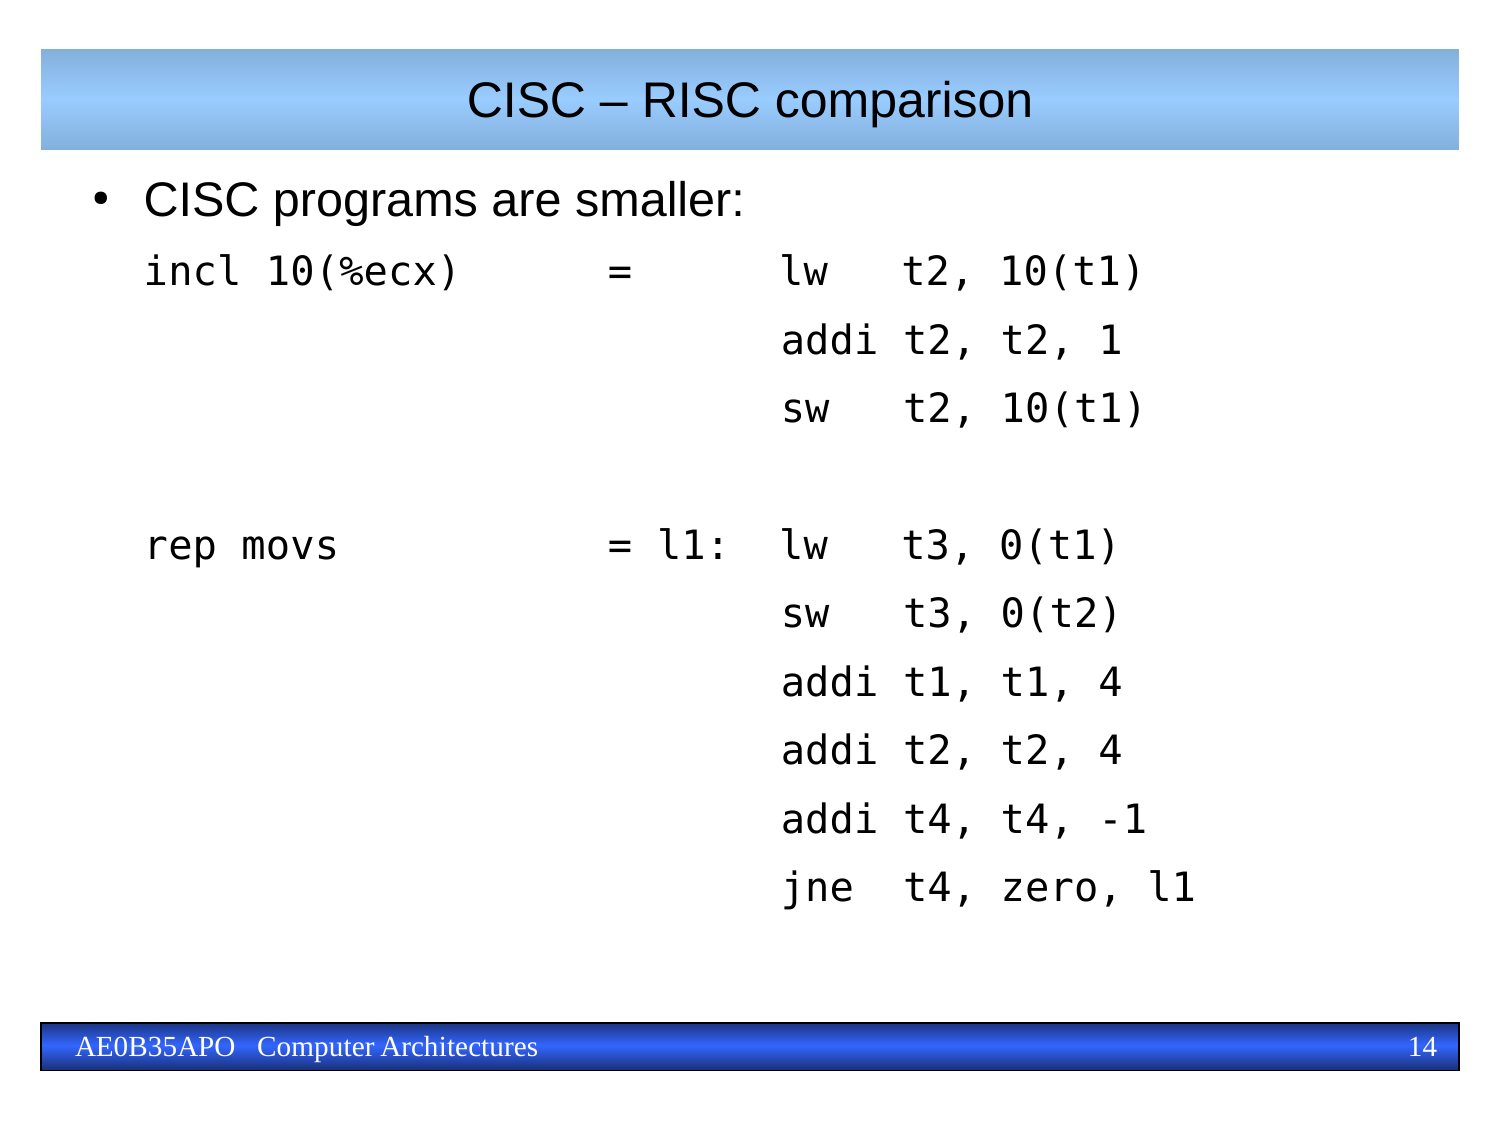

# CISC – RISC comparison
CISC programs are smaller:
incl 10(%ecx) = lw t2, 10(t1)
 addi t2, t2, 1
 sw t2, 10(t1)
rep movs = l1: lw t3, 0(t1)
 sw t3, 0(t2)
 addi t1, t1, 4
 addi t2, t2, 4
 addi t4, t4, -1
 jne t4, zero, l1
AE0B35APO Computer Architectures
14